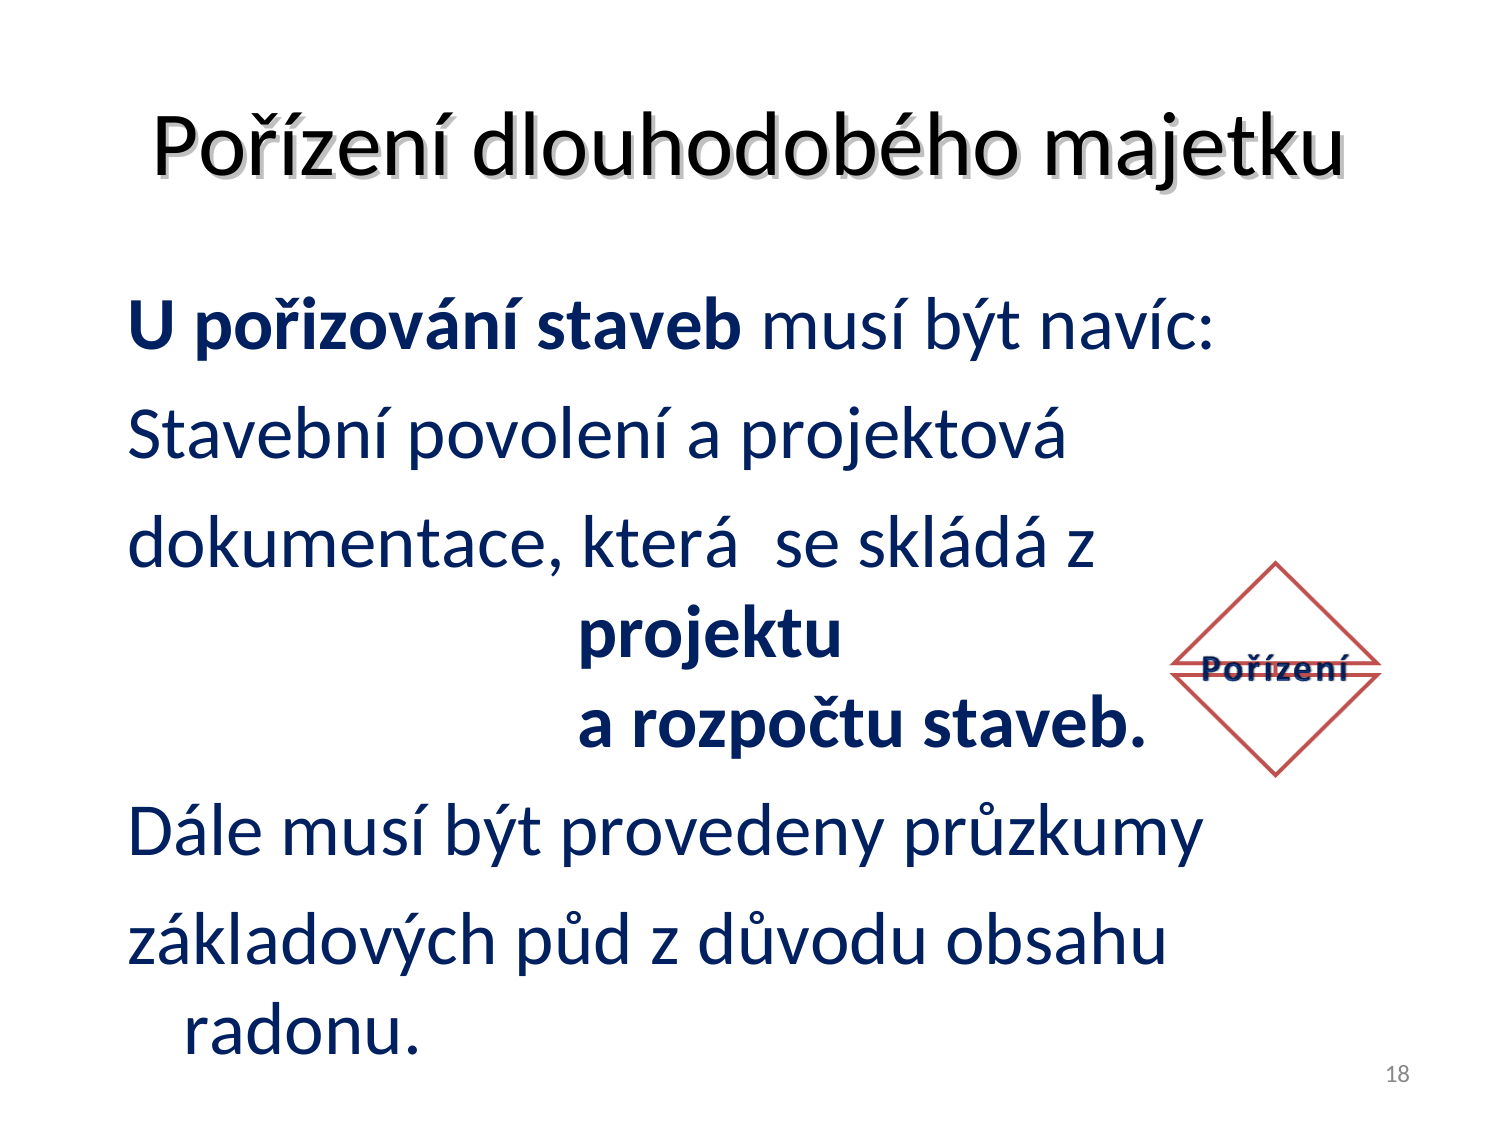

# Pořízení dlouhodobého majetku
U pořizování staveb musí být navíc:
Stavební povolení a projektová
dokumentace, která se skládá z 					projektu
			a rozpočtu staveb.
Dále musí být provedeny průzkumy
základových půd z důvodu obsahu radonu.